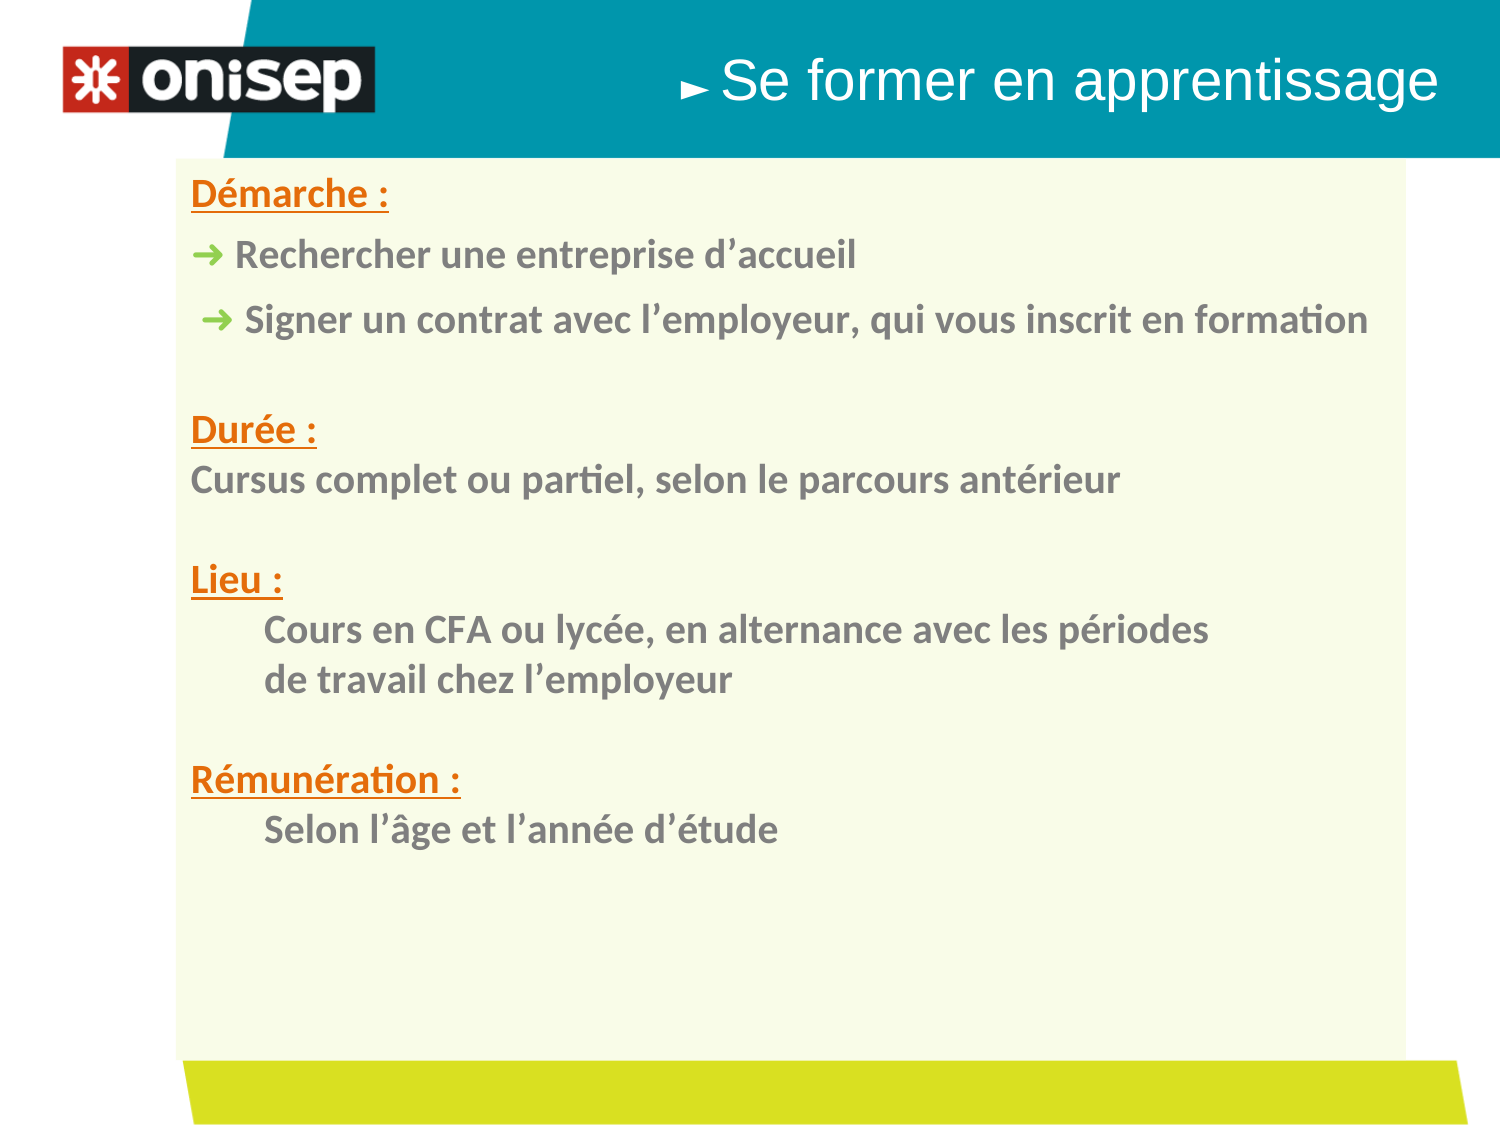

► Se former en apprentissage
Démarche :
➜ Rechercher une entreprise d’accueil
 ➜ Signer un contrat avec l’employeur, qui vous inscrit en formation
Durée :
Cursus complet ou partiel, selon le parcours antérieur
Lieu :
	Cours en CFA ou lycée, en alternance avec les périodes
	de travail chez l’employeur
Rémunération :
	Selon l’âge et l’année d’étude